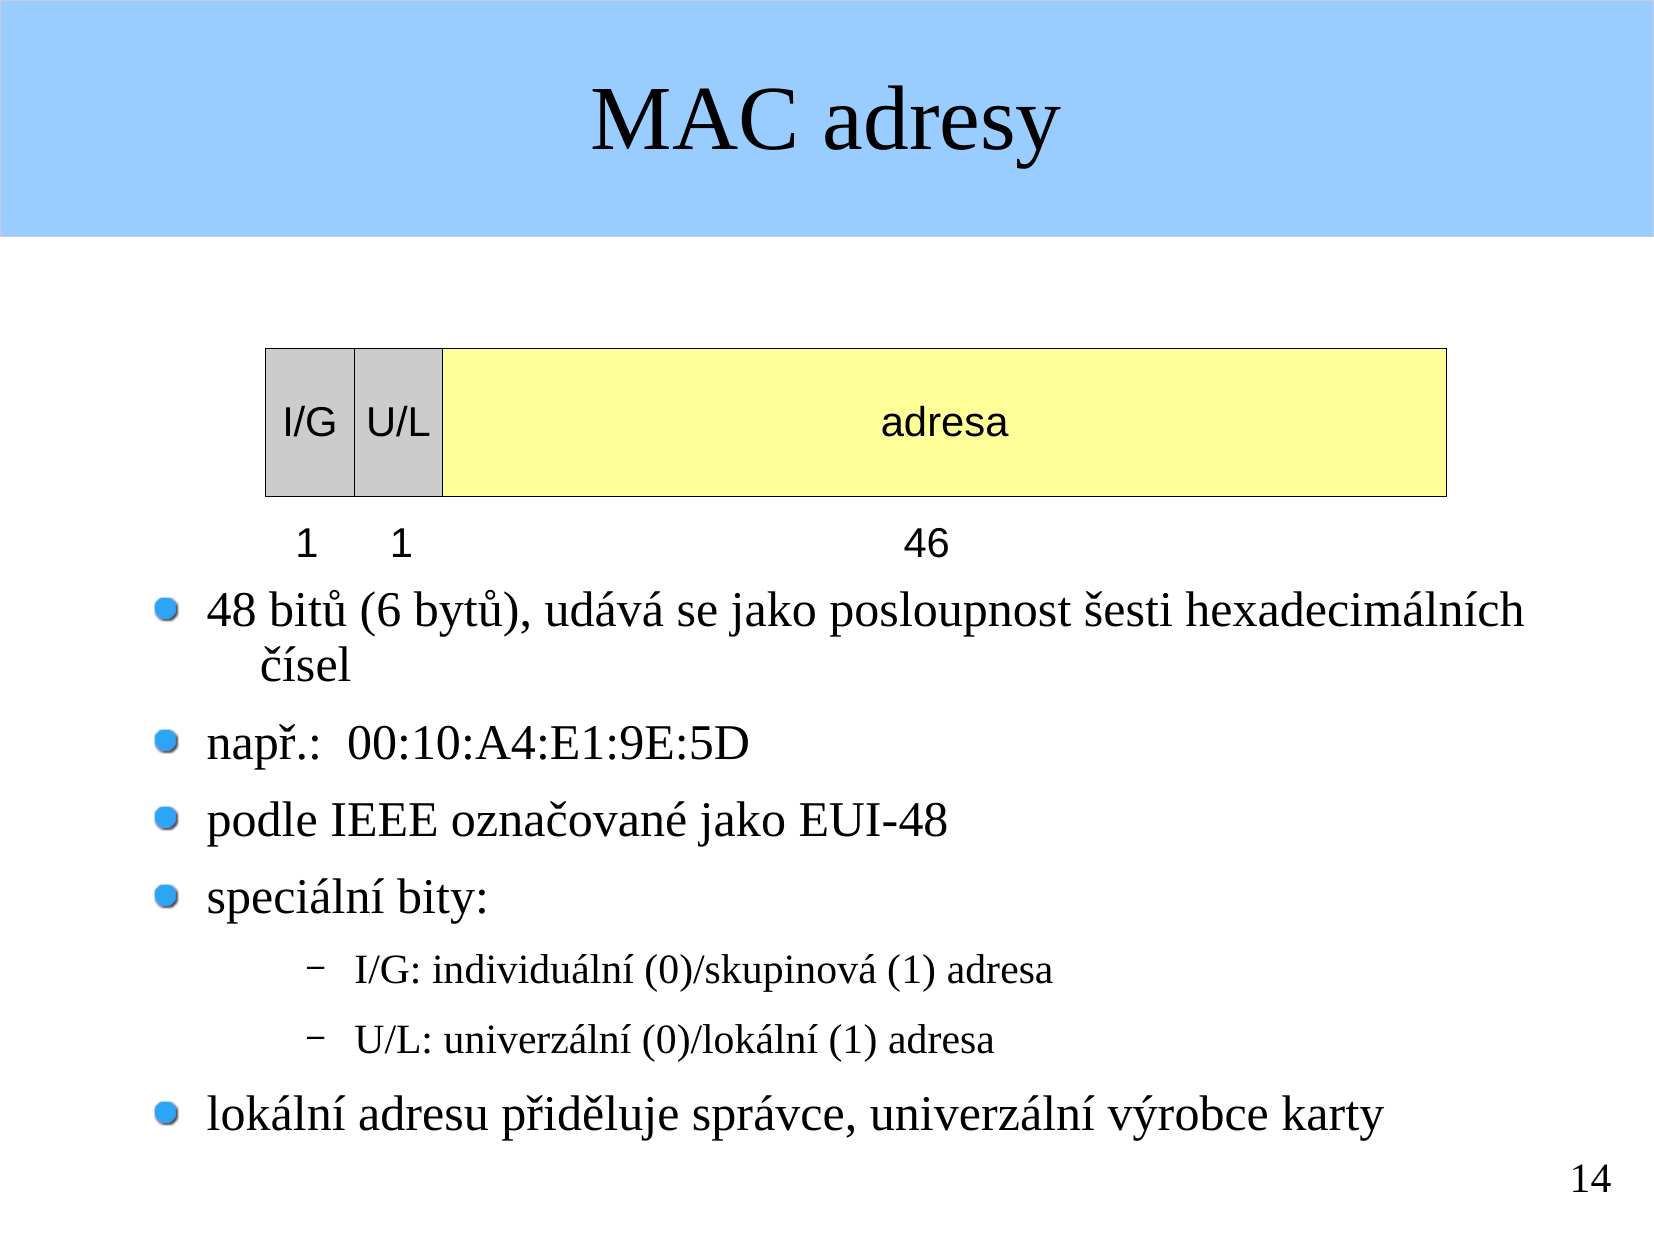

# MAC adresy
I/G
U/L
adresa
1
1
46
48 bitů (6 bytů), udává se jako posloupnost šesti hexadecimálních čísel
např.: 00:10:A4:E1:9E:5D
podle IEEE označované jako EUI-48
speciální bity:
I/G: individuální (0)/skupinová (1) adresa
U/L: univerzální (0)/lokální (1) adresa
lokální adresu přiděluje správce, univerzální výrobce karty